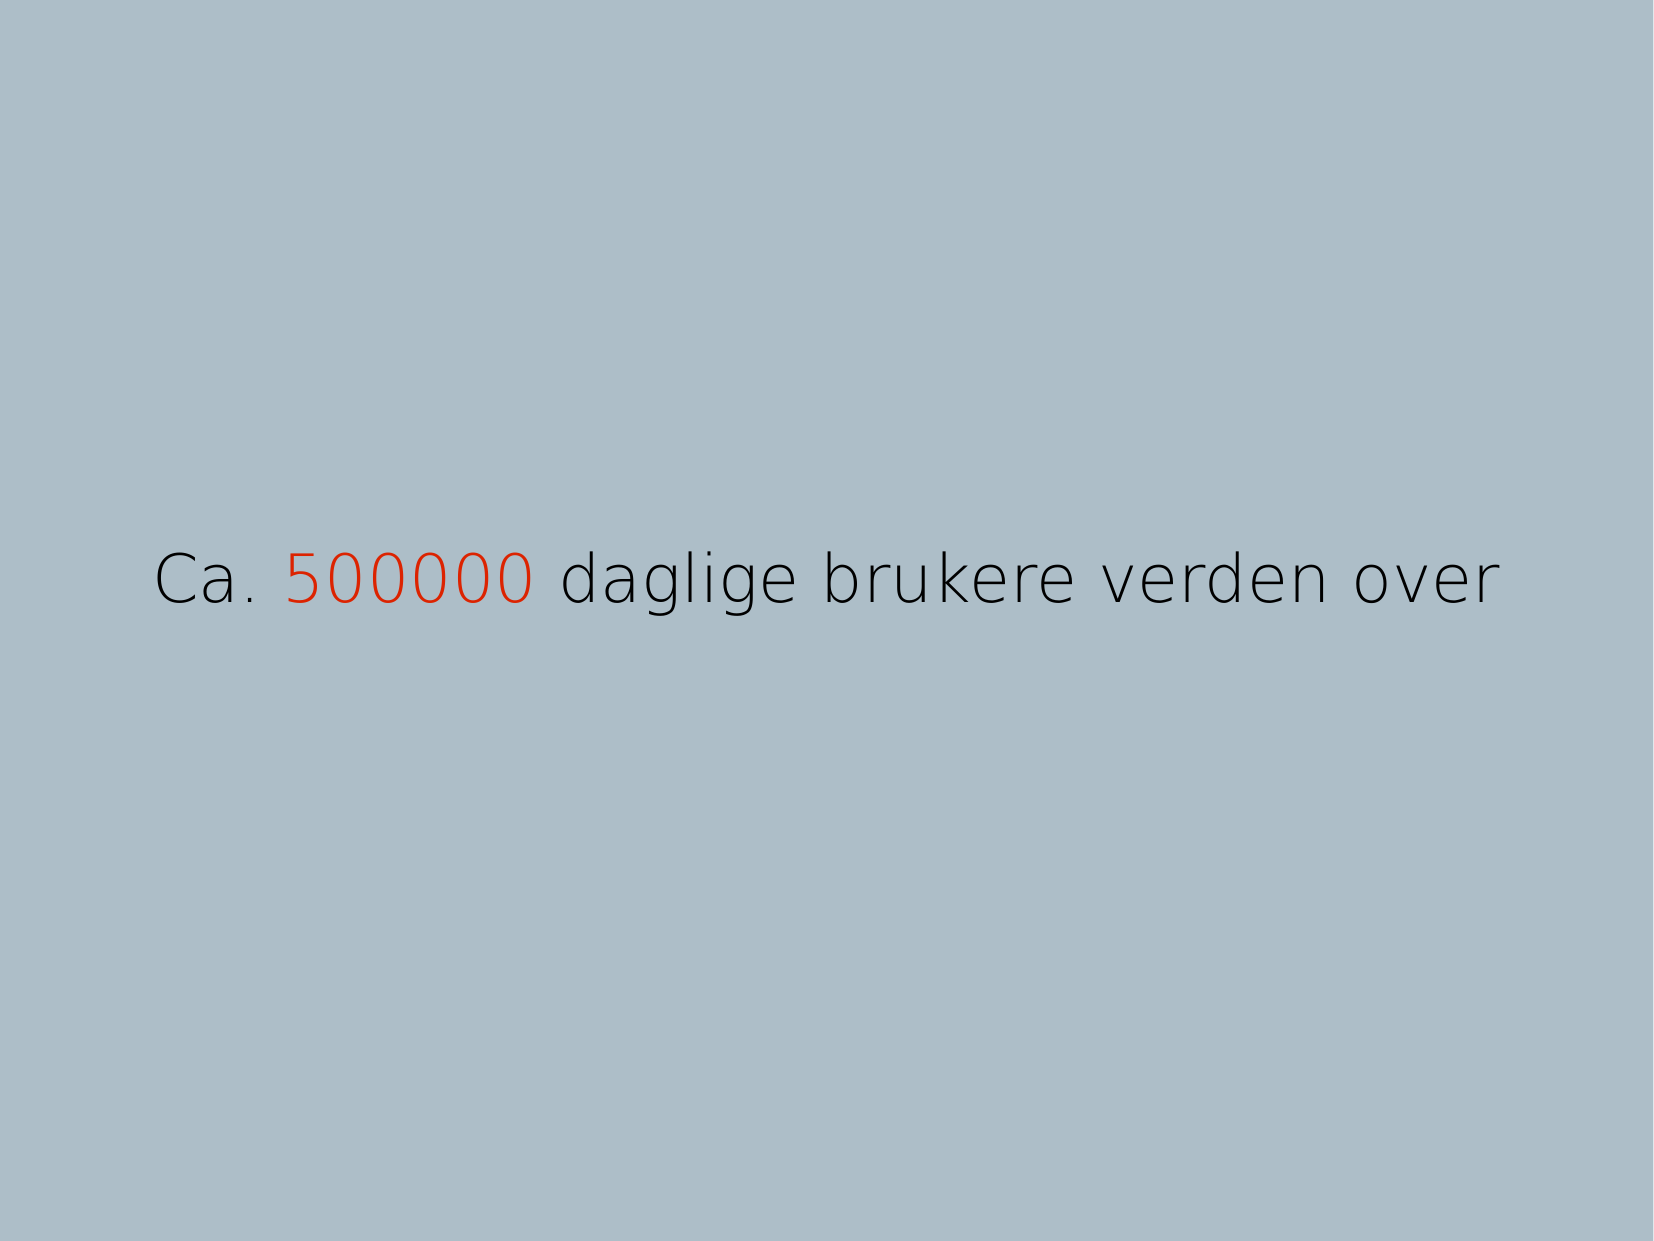

# Ca. 500000 daglige brukere verden over